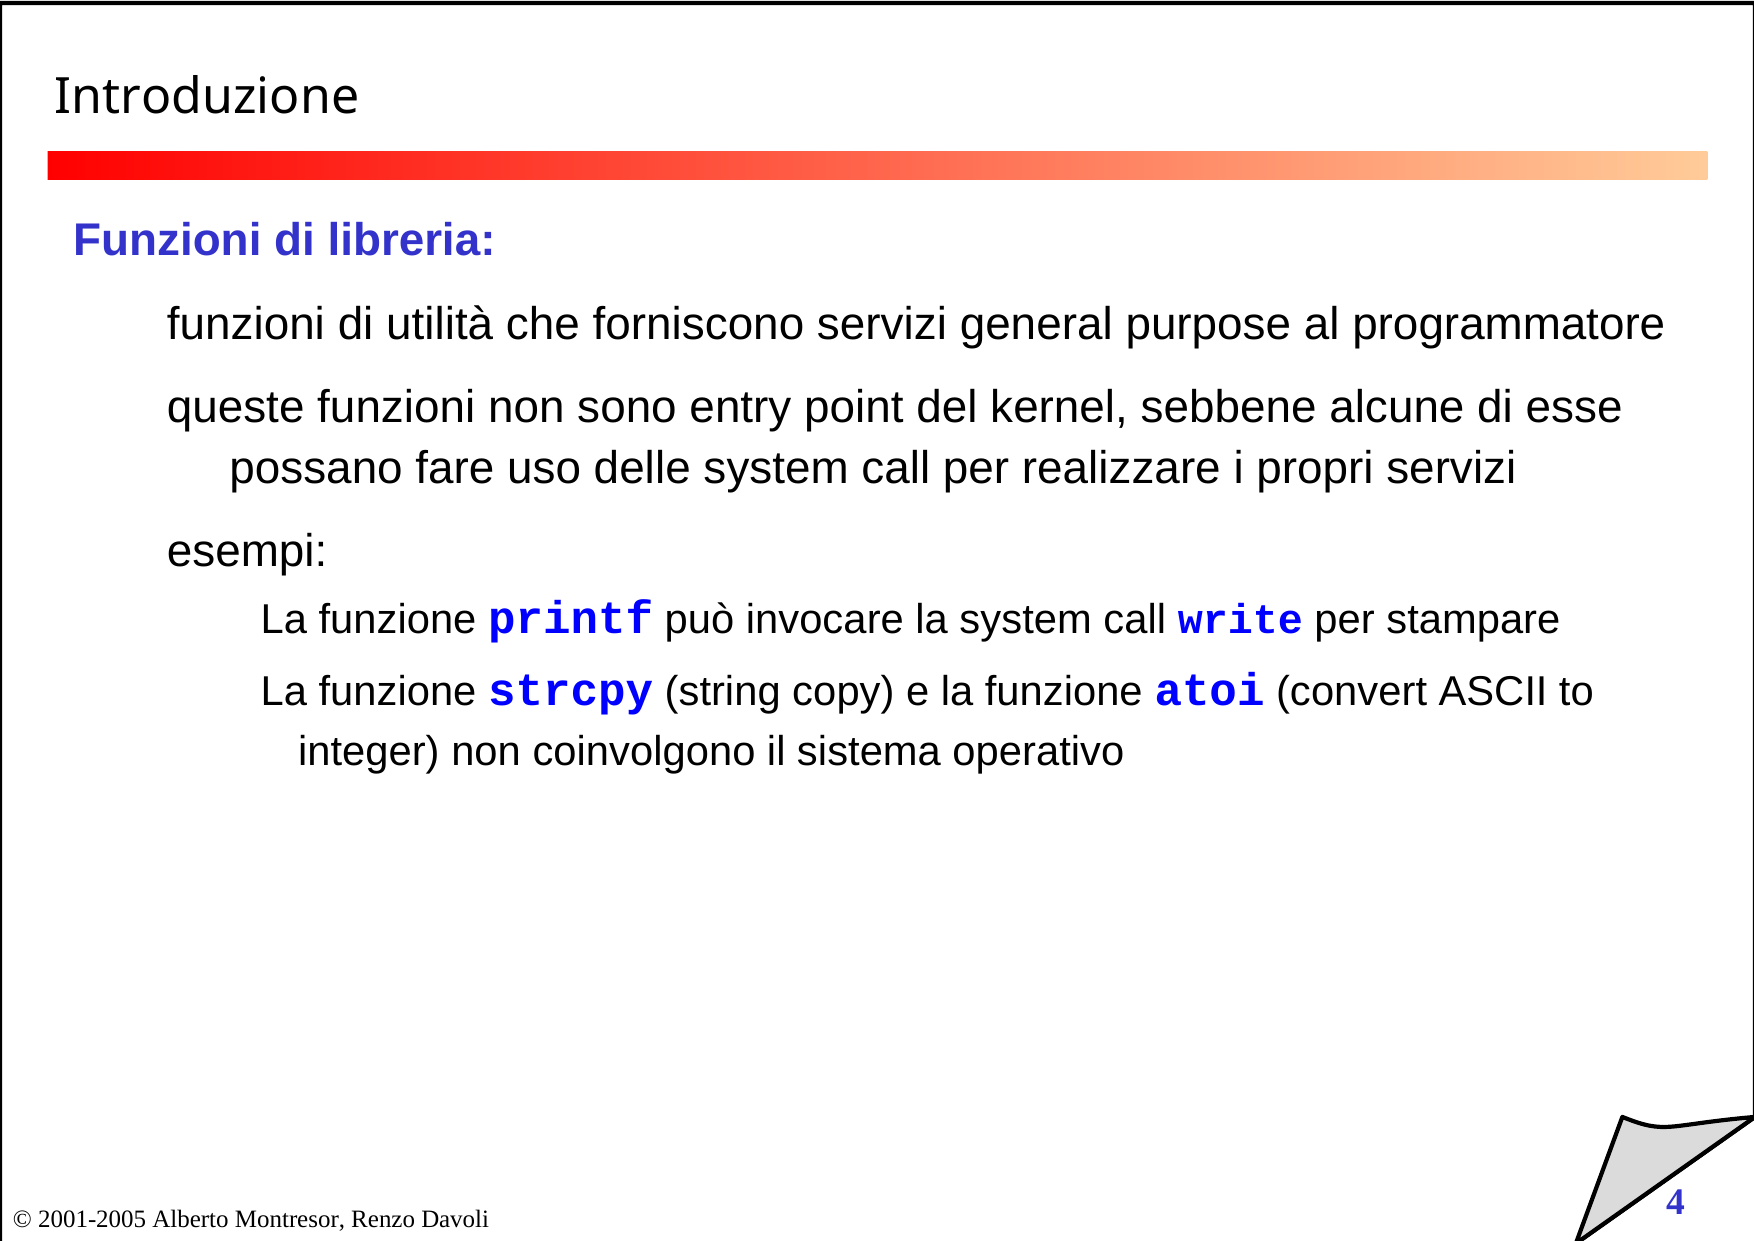

# Introduzione
Funzioni di libreria:
funzioni di utilità che forniscono servizi general purpose al programmatore
queste funzioni non sono entry point del kernel, sebbene alcune di esse possano fare uso delle system call per realizzare i propri servizi
esempi:
La funzione printf può invocare la system call write per stampare
La funzione strcpy (string copy) e la funzione atoi (convert ASCII to integer) non coinvolgono il sistema operativo